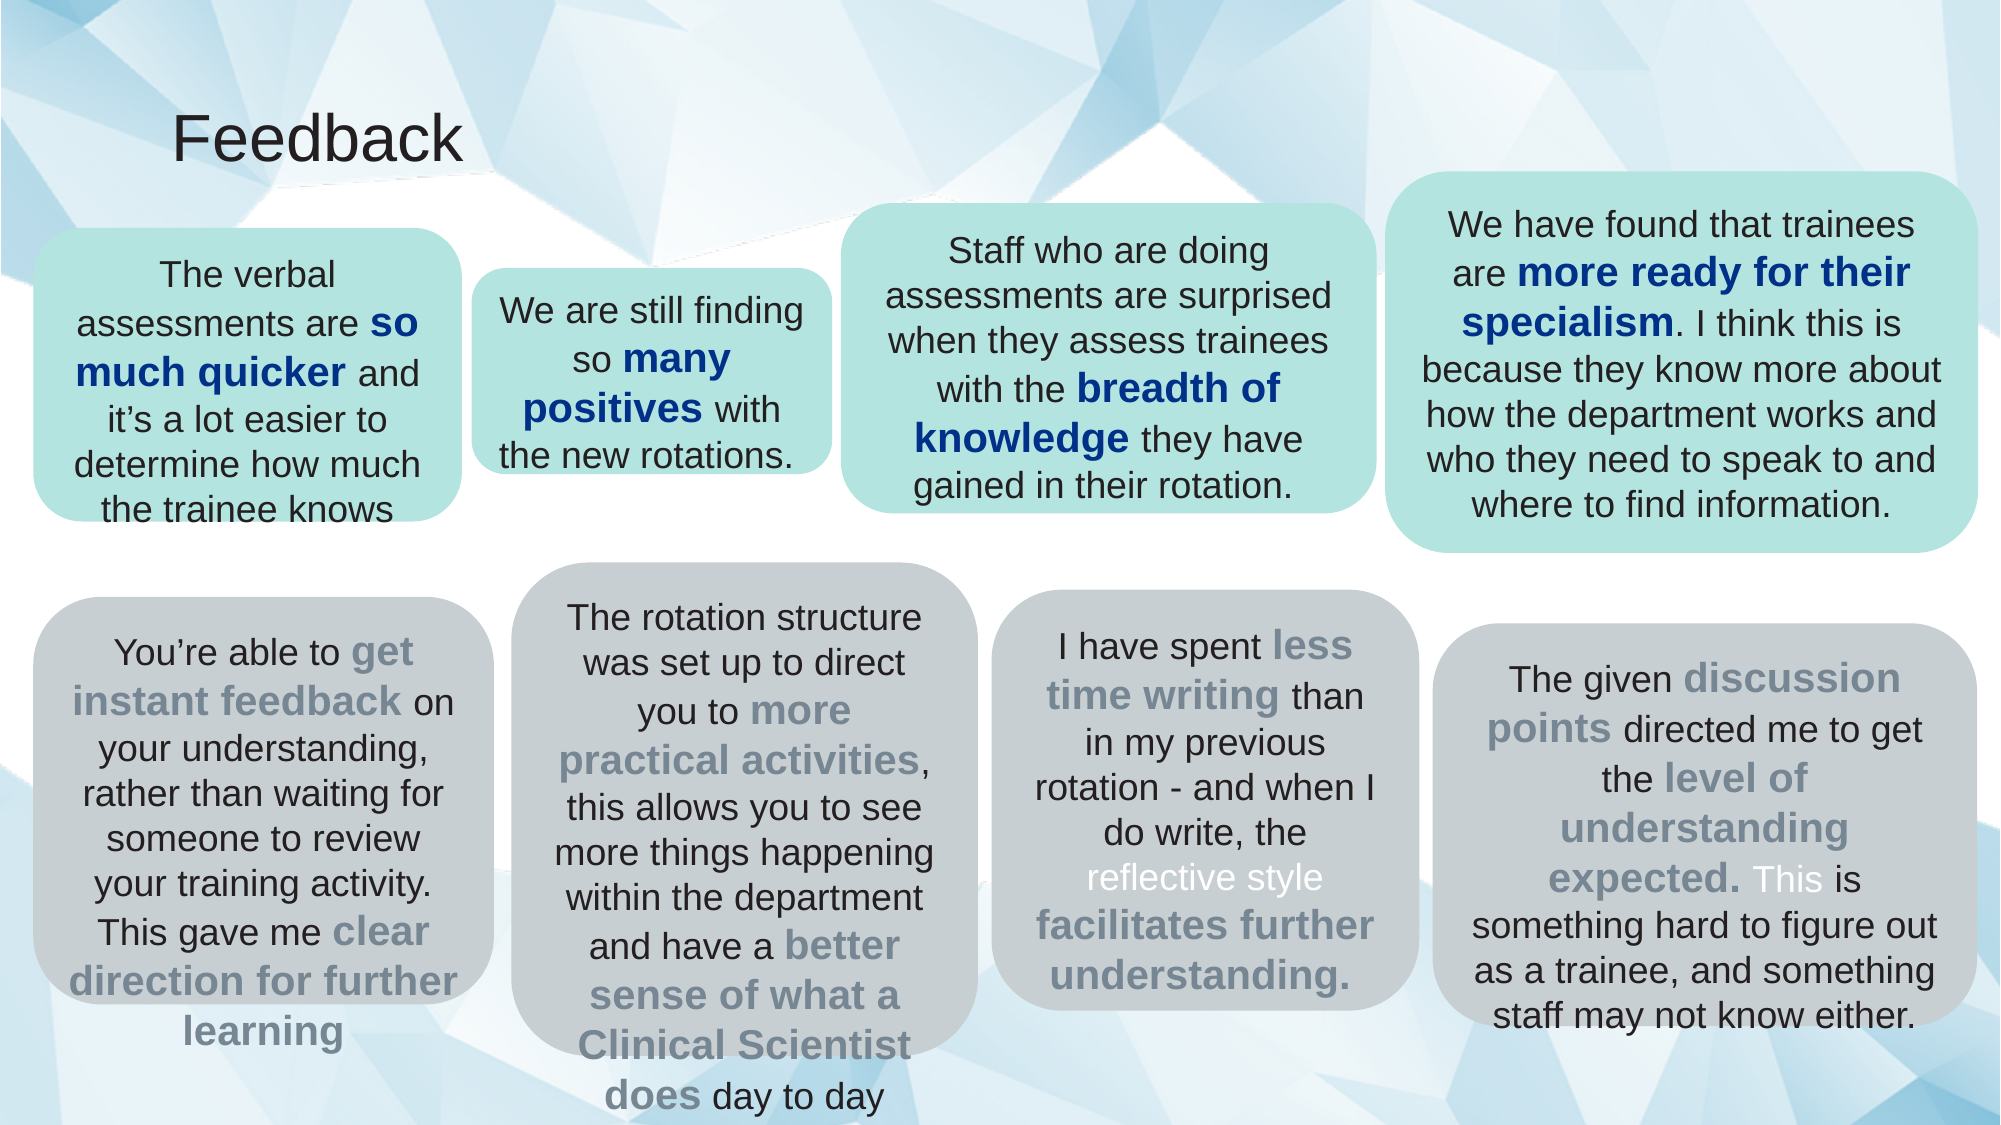

# Feedback
We have found that trainees are more ready for their specialism. I think this is because they know more about how the department works and who they need to speak to and where to find information.
Staff who are doing assessments are surprised when they assess trainees with the breadth of knowledge they have gained in their rotation.
The verbal assessments are so much quicker and it’s a lot easier to determine how much the trainee knows
We are still finding so many positives with the new rotations.
The rotation structure was set up to direct you to more practical activities, this allows you to see more things happening within the department and have a better sense of what a Clinical Scientist does day to day
I have spent less time writing than in my previous rotation - and when I do write, the reflective style facilitates further understanding.
You’re able to get instant feedback on your understanding, rather than waiting for someone to review your training activity. This gave me clear direction for further learning
The given discussion points directed me to get the level of understanding expected. This is something hard to figure out as a trainee, and something staff may not know either.